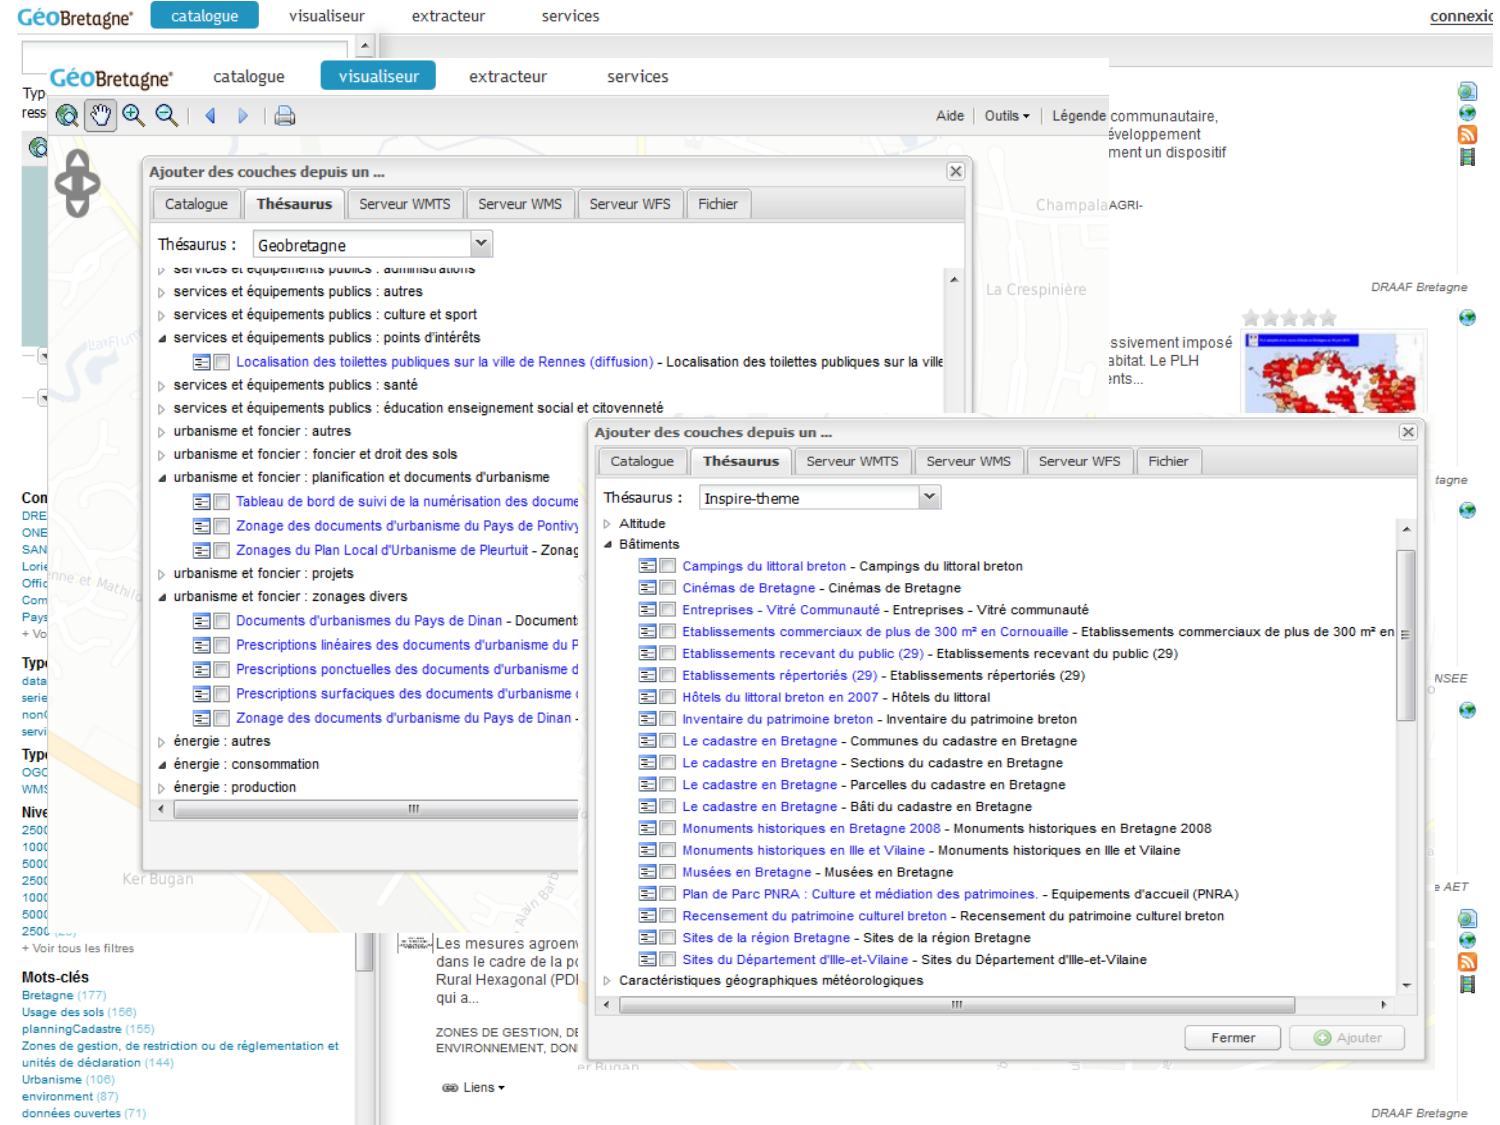

Concrétisées par une plate-forme internet :
1. Trouver